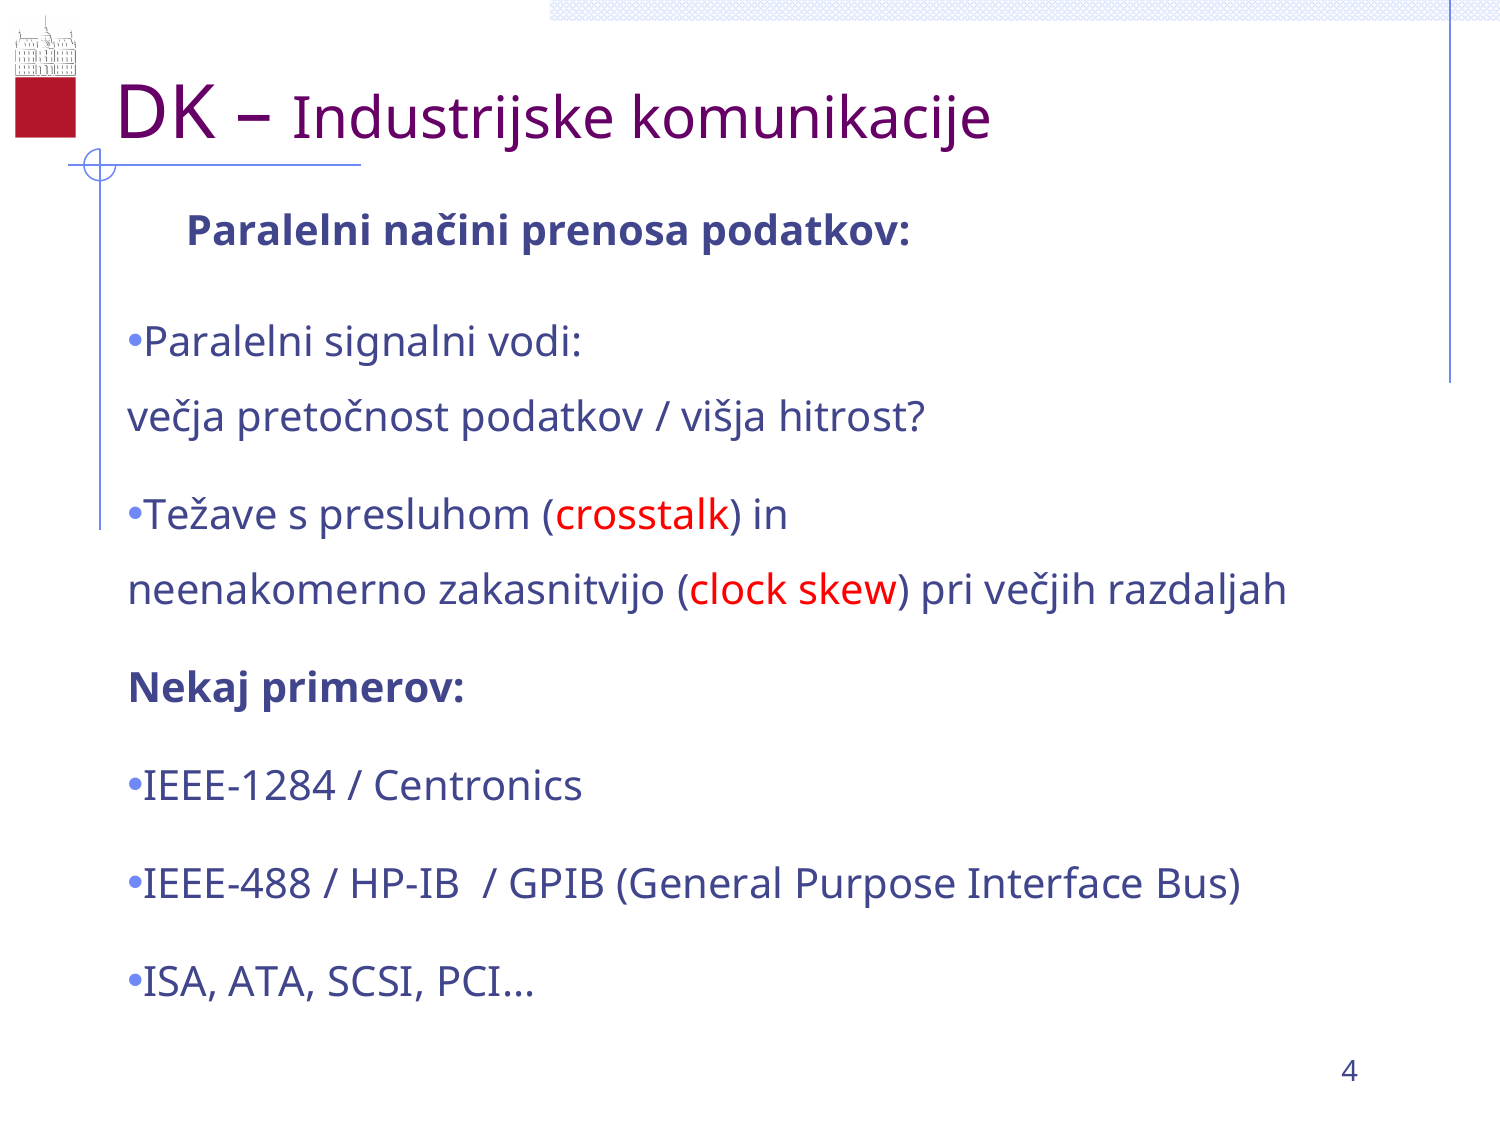

DK – Industrijske komunikacije
# Paralelni načini prenosa podatkov:
Paralelni signalni vodi:
večja pretočnost podatkov / višja hitrost?
Težave s presluhom (crosstalk) in
neenakomerno zakasnitvijo (clock skew) pri večjih razdaljah
Nekaj primerov:
IEEE-1284 / Centronics
IEEE-488 / HP-IB / GPIB (General Purpose Interface Bus)
ISA, ATA, SCSI, PCI...